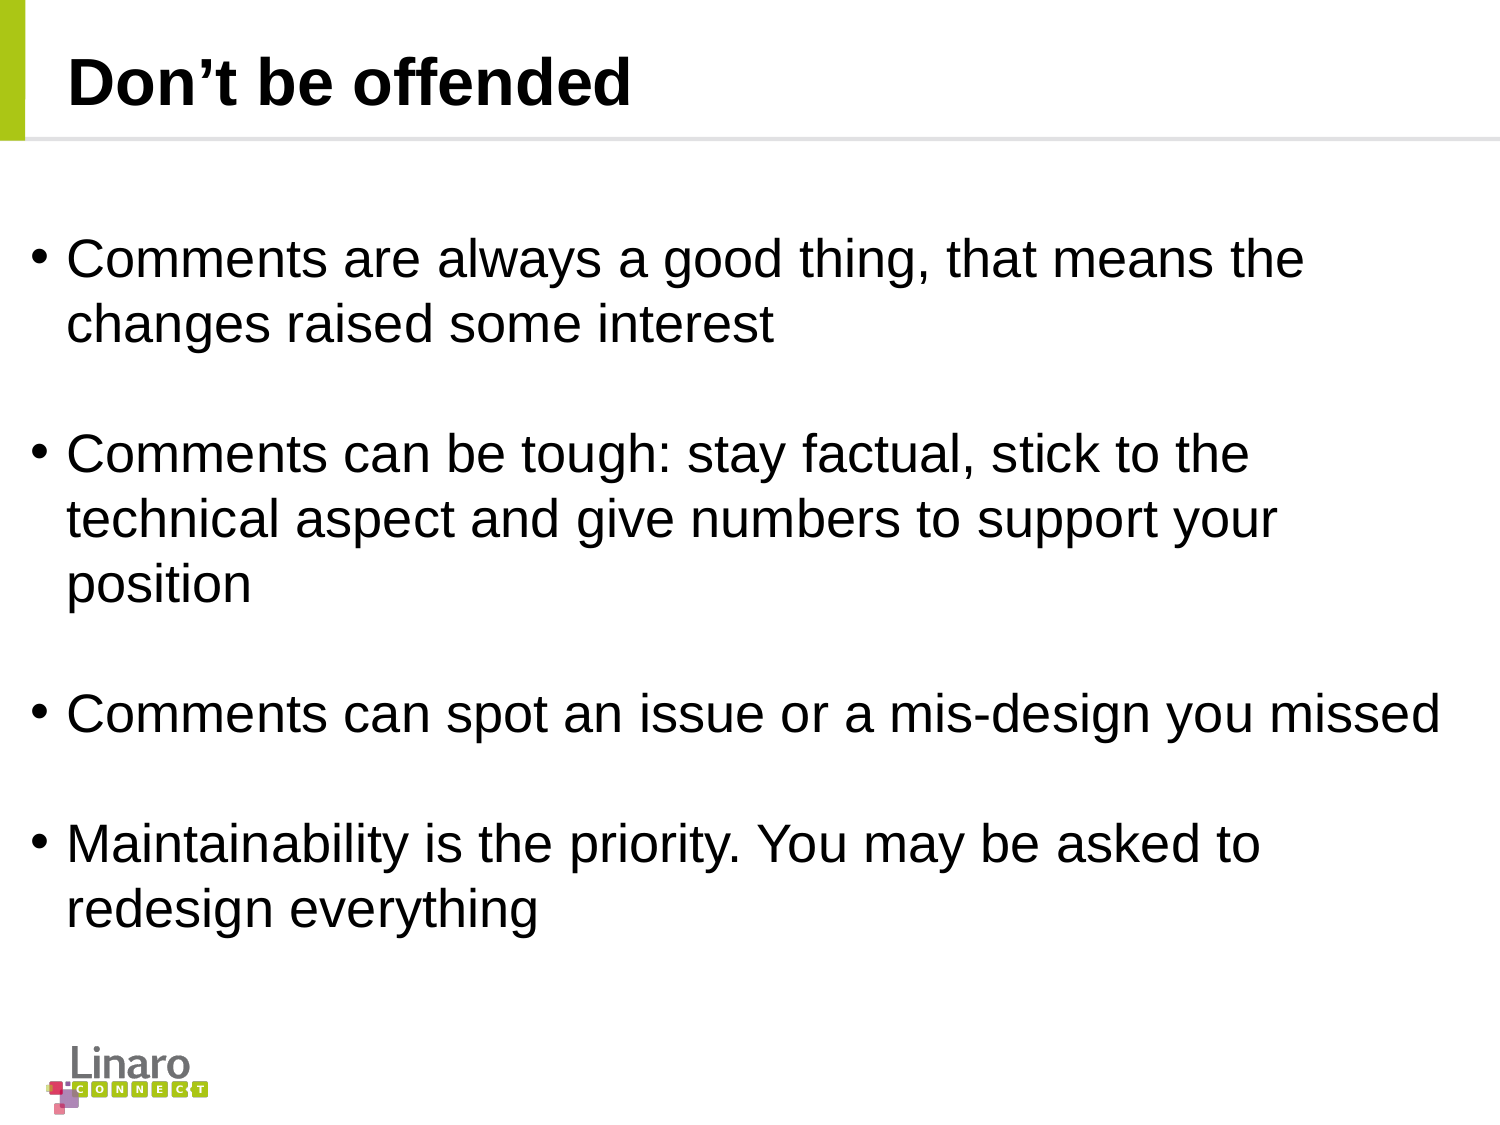

Don’t be offended
Comments are always a good thing, that means the changes raised some interest
Comments can be tough: stay factual, stick to the technical aspect and give numbers to support your position
Comments can spot an issue or a mis-design you missed
Maintainability is the priority. You may be asked to redesign everything